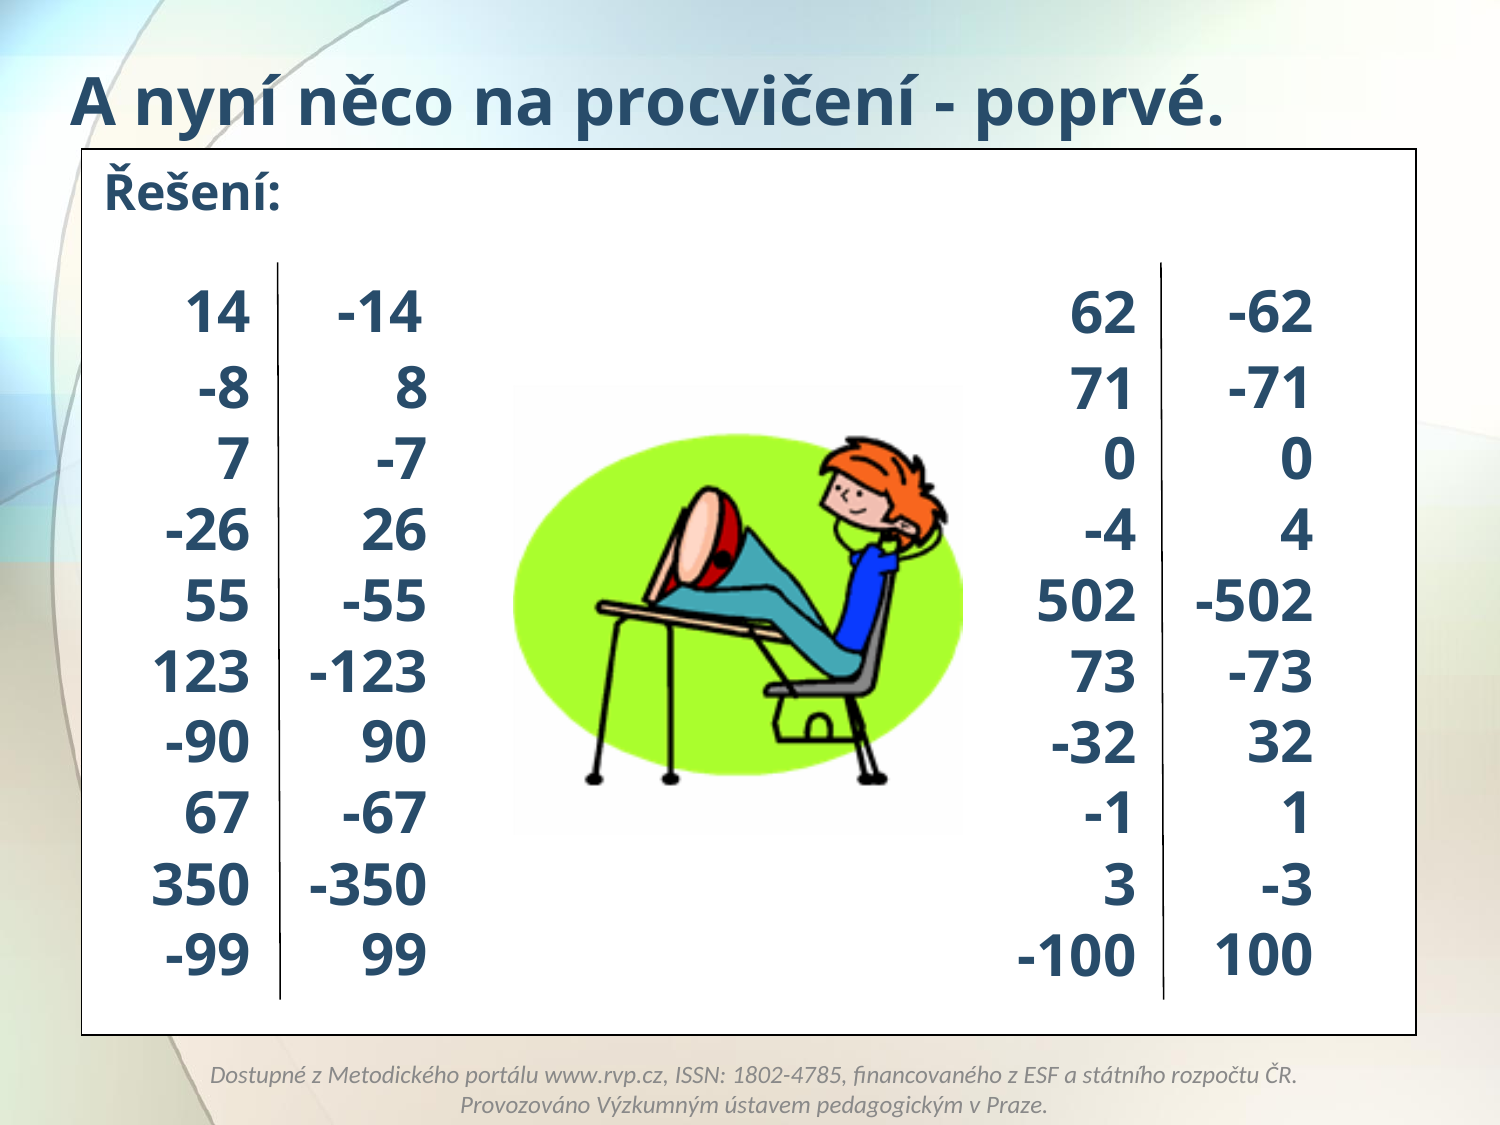

A nyní něco na procvičení - poprvé.
Řešení:
14
-14
-62
62
-8
8
-71
71
7
-7
0
0
-26
26
4
-4
55
-55
-502
502
123
-123
-73
73
-90
90
32
-32
67
-67
1
-1
350
-350
-3
3
-99
99
100
-100